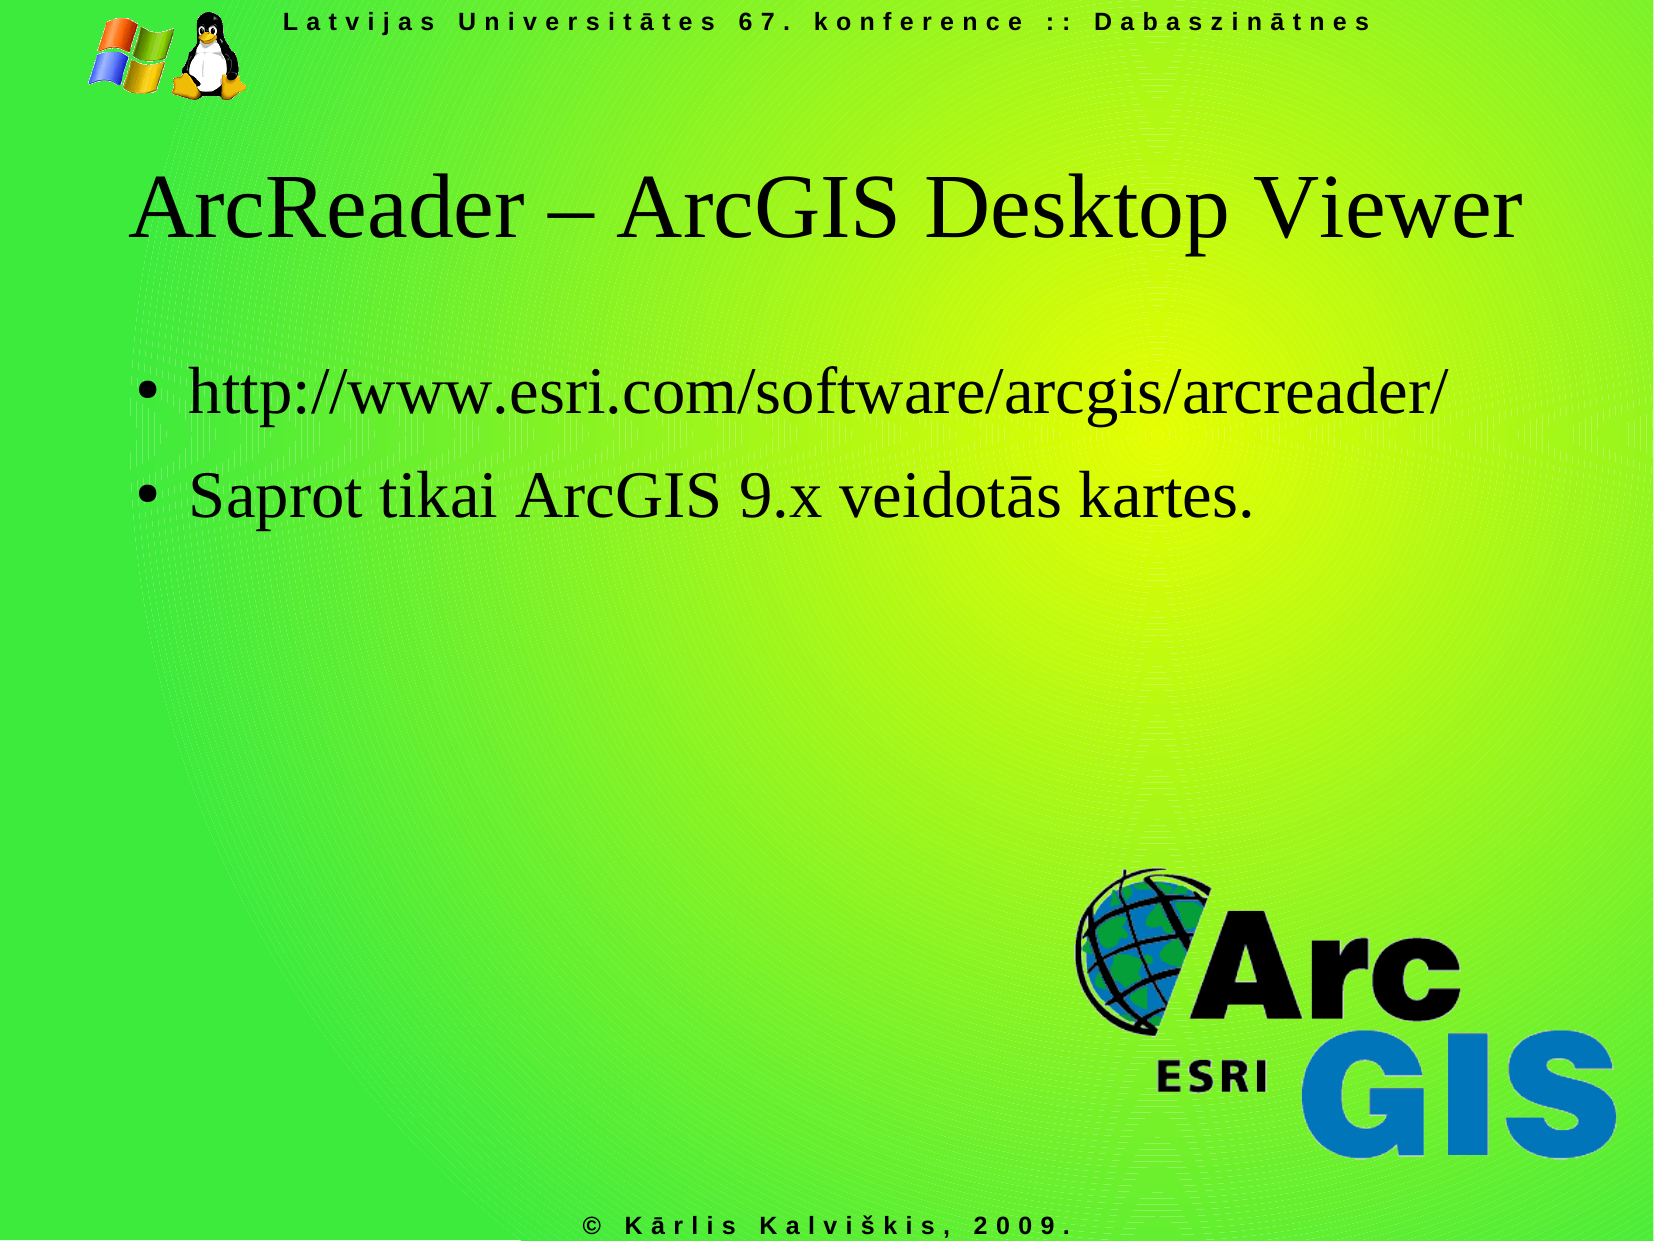

# ArcReader – ArcGIS Desktop Viewer
http://www.esri.com/software/arcgis/arcreader/
Saprot tikai ArcGIS 9.x veidotās kartes.